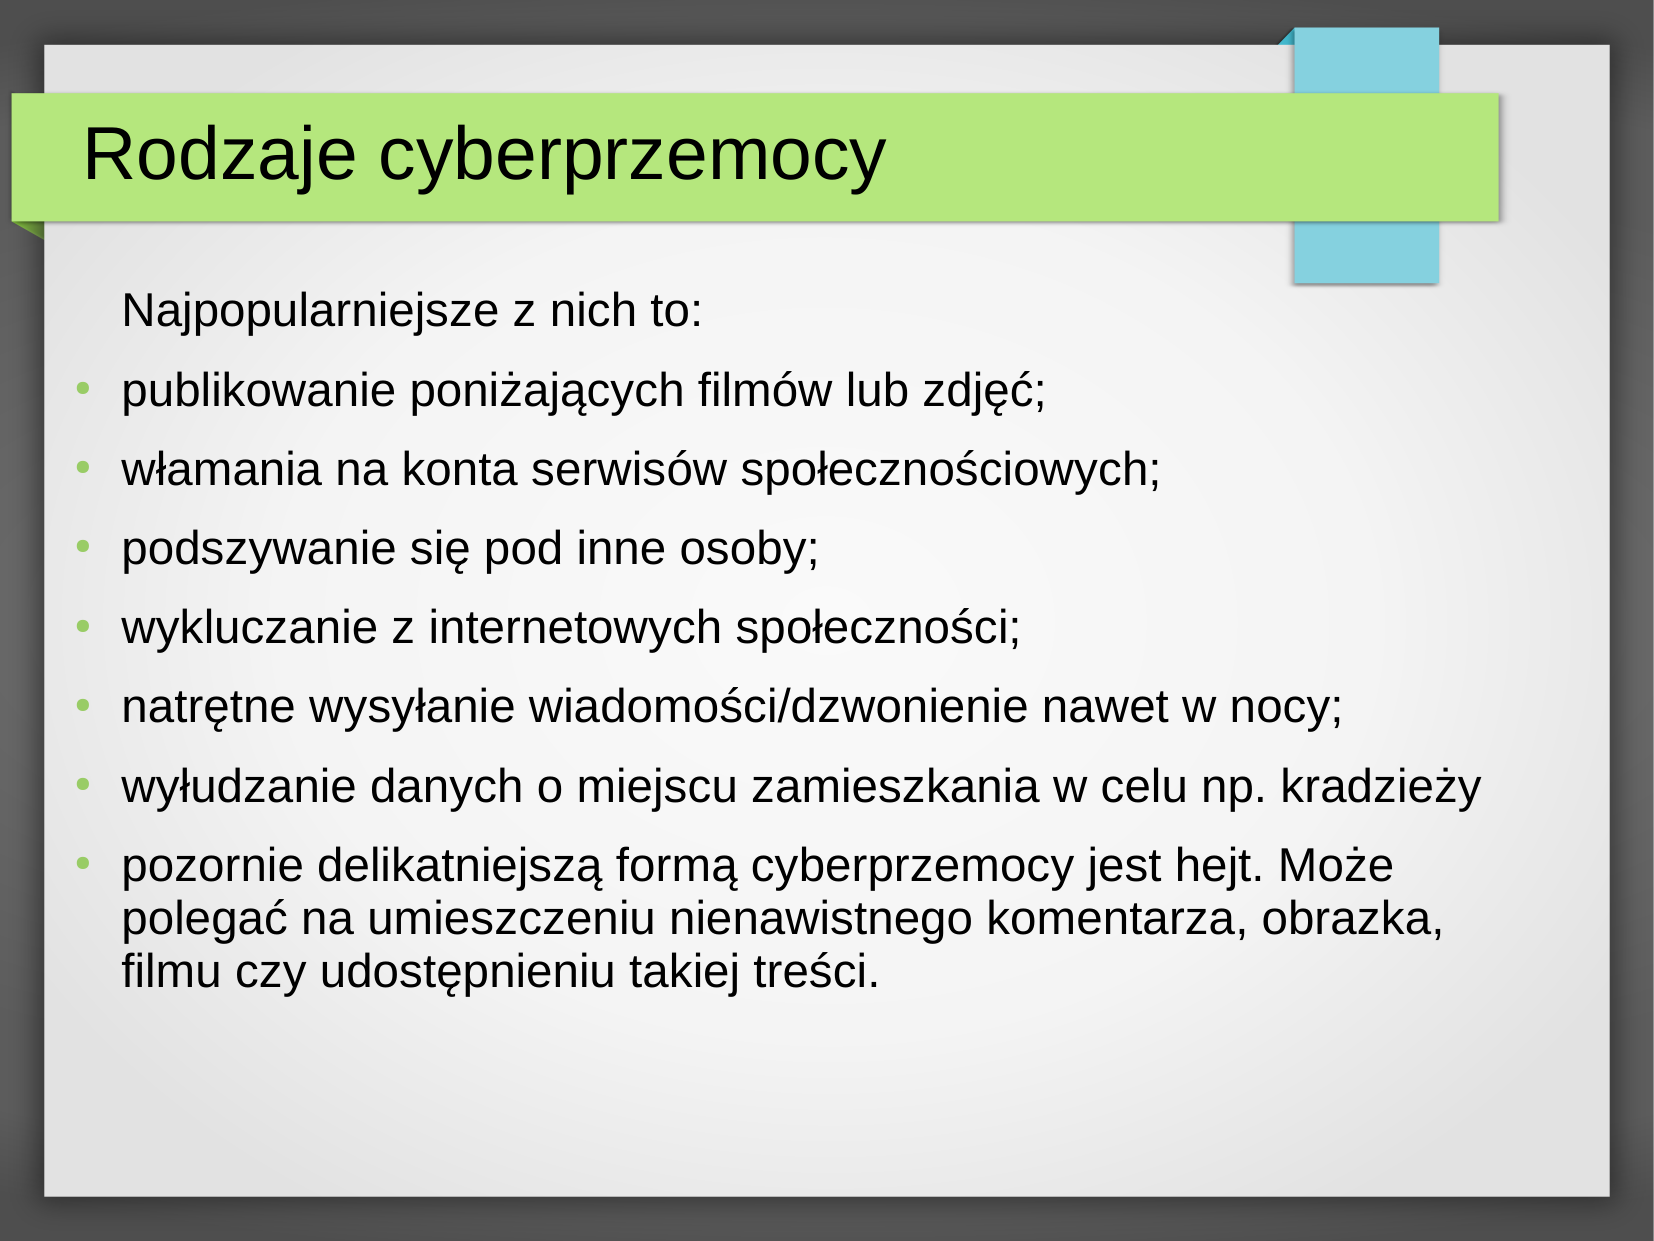

# Rodzaje cyberprzemocy
Najpopularniejsze z nich to:
publikowanie poniżających filmów lub zdjęć;
włamania na konta serwisów społecznościowych;
podszywanie się pod inne osoby;
wykluczanie z internetowych społeczności;
natrętne wysyłanie wiadomości/dzwonienie nawet w nocy;
wyłudzanie danych o miejscu zamieszkania w celu np. kradzieży
pozornie delikatniejszą formą cyberprzemocy jest hejt. Może polegać na umieszczeniu nienawistnego komentarza, obrazka, filmu czy udostępnieniu takiej treści.